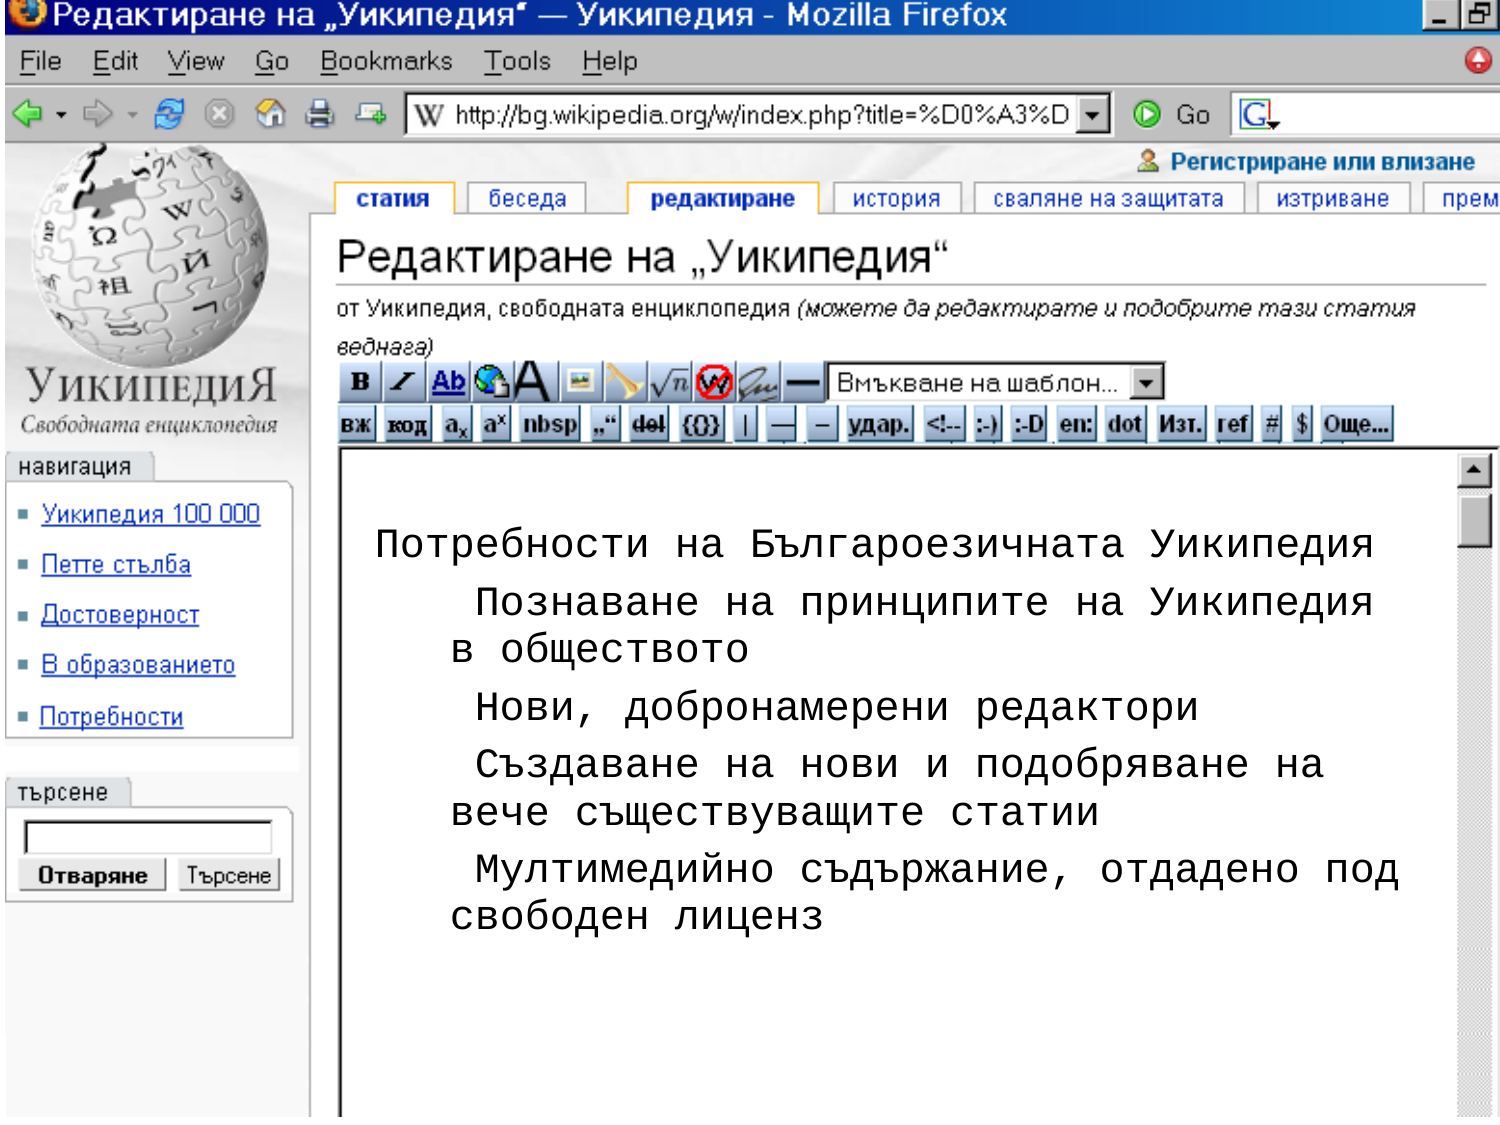

Потребности на Българоезичната Уикипедия
 Познаване на принципите на Уикипедия в обществото
 Нови, добронамерени редактори
 Създаване на нови и подобряване на вече съществуващите статии
 Мултимедийно съдържание, отдадено под свободен лиценз